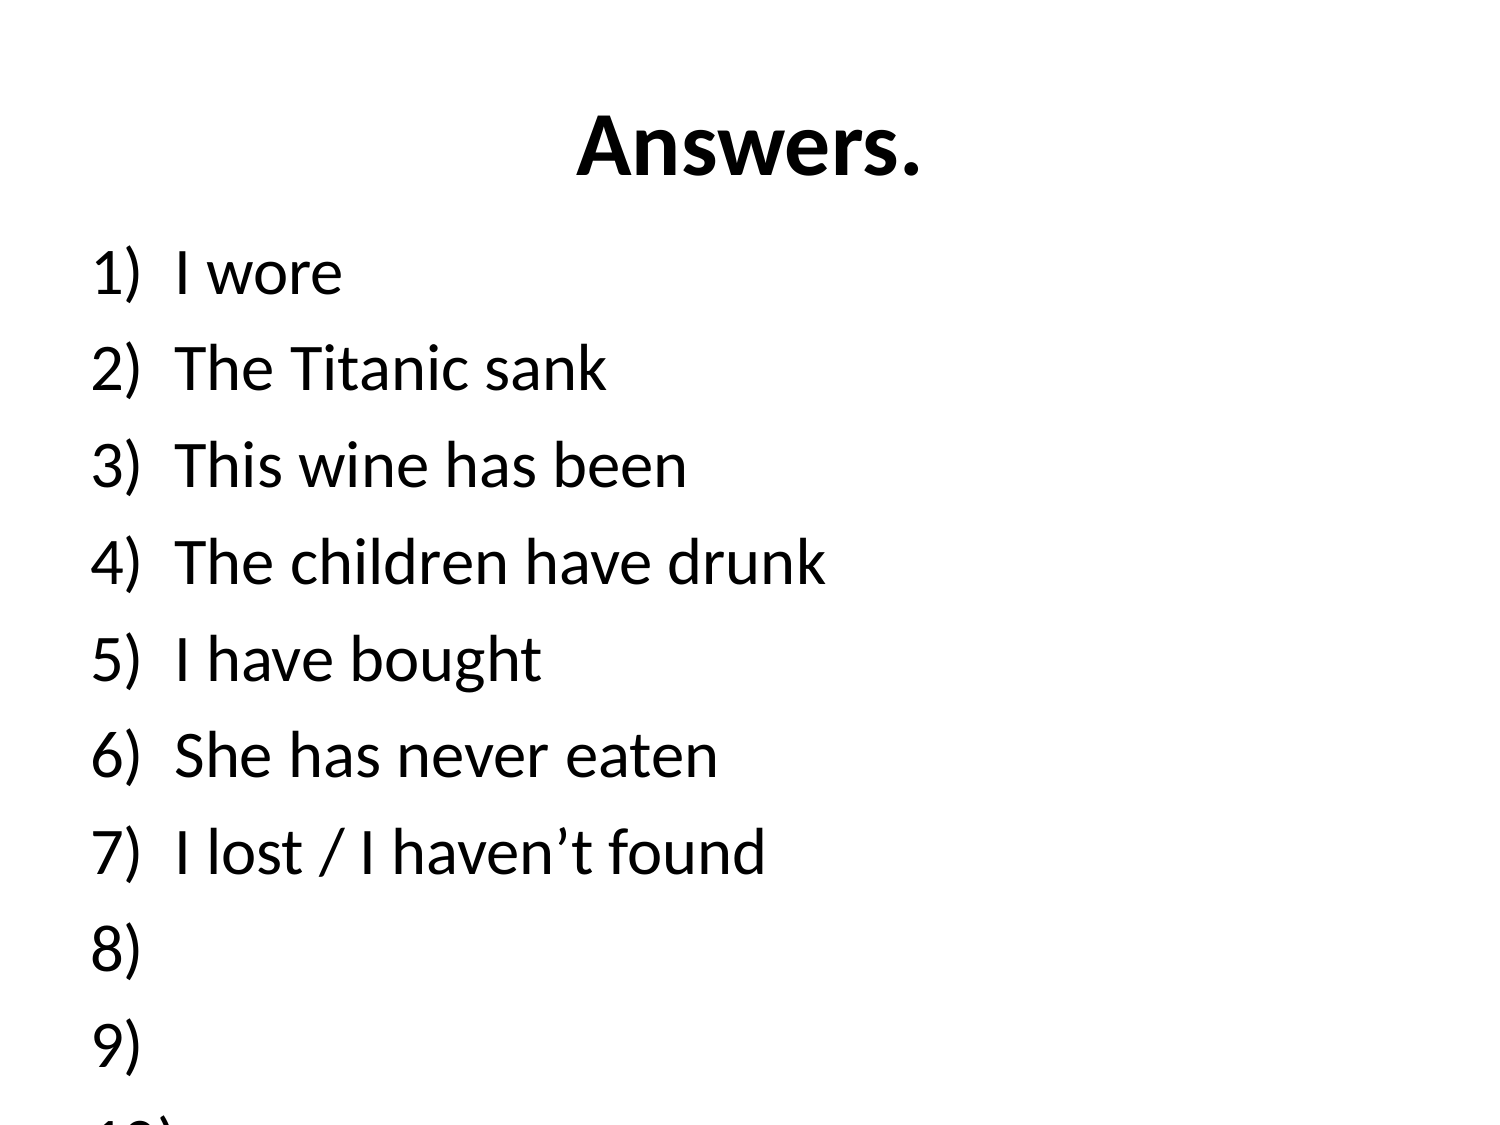

# Answers.
I wore
The Titanic sank
This wine has been
The children have drunk
I have bought
She has never eaten
I lost / I haven’t found